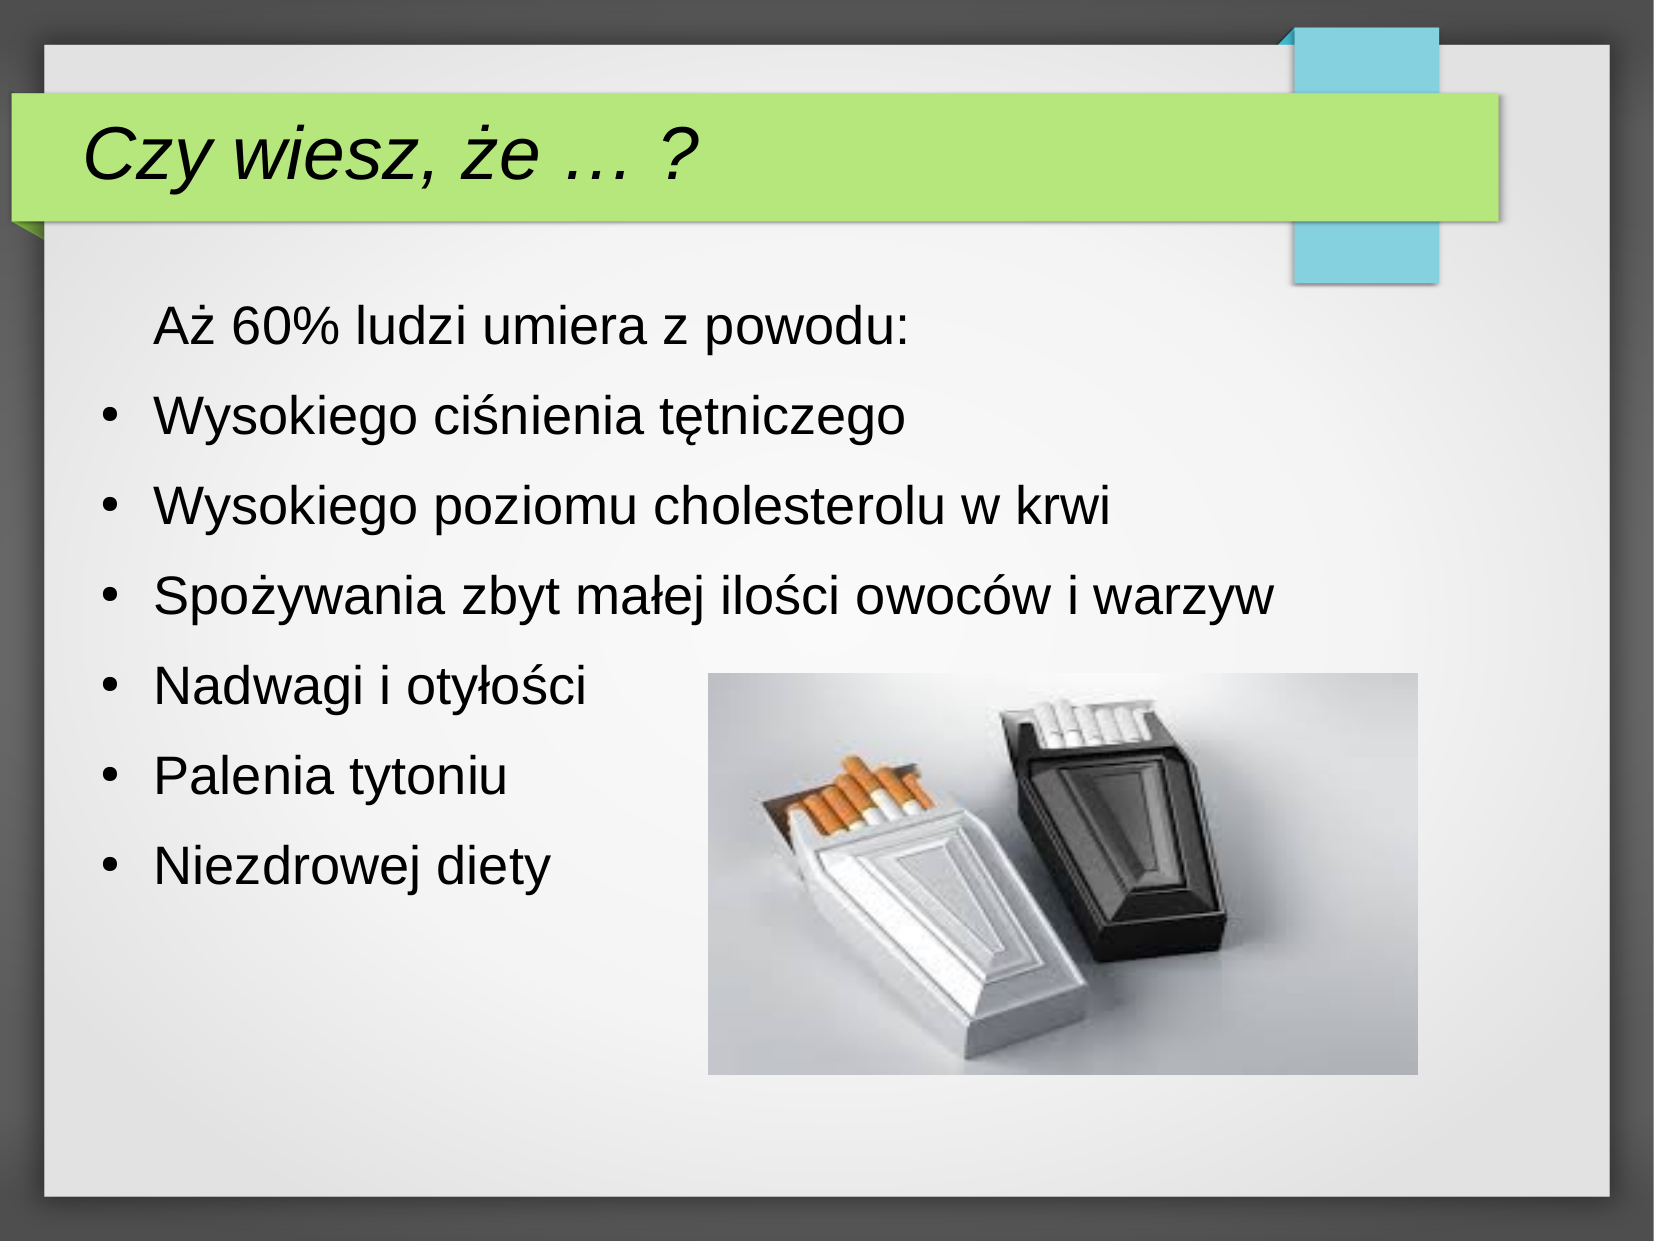

# Czy wiesz, że … ?
Aż 60% ludzi umiera z powodu:
Wysokiego ciśnienia tętniczego
Wysokiego poziomu cholesterolu w krwi
Spożywania zbyt małej ilości owoców i warzyw
Nadwagi i otyłości
Palenia tytoniu
Niezdrowej diety